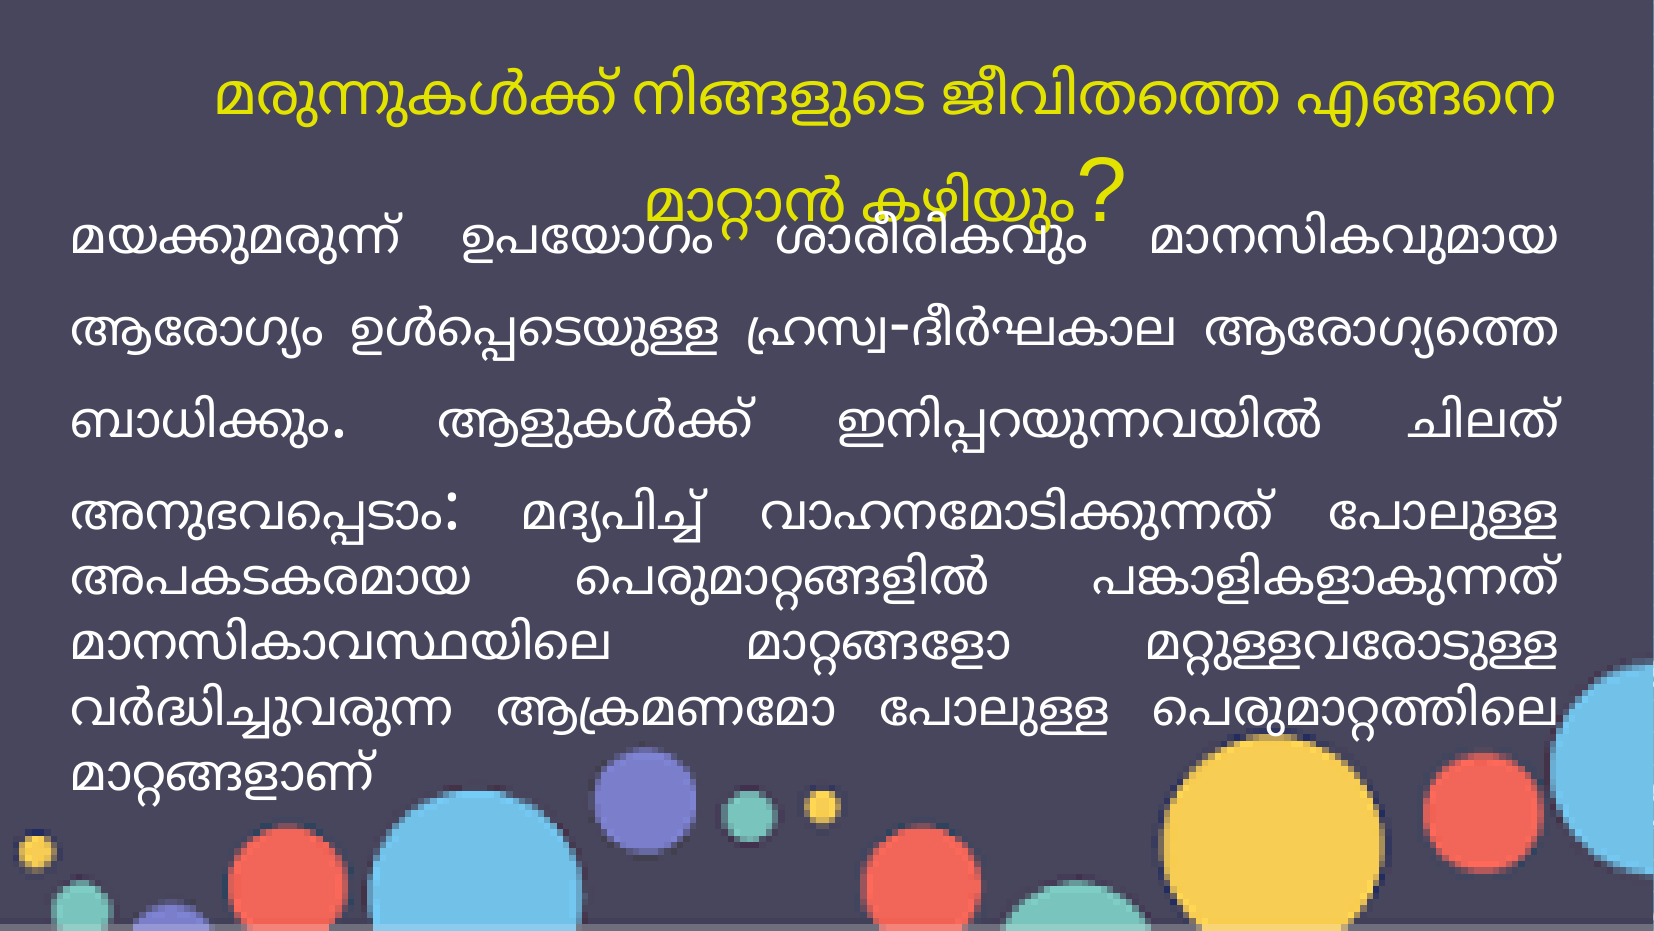

# മരുന്നുകൾക്ക് നിങ്ങളുടെ ജീവിതത്തെ എങ്ങനെ മാറ്റാൻ കഴിയും?
മയക്കുമരുന്ന് ഉപയോഗം ശാരീരികവും മാനസികവുമായ ആരോഗ്യം ഉൾപ്പെടെയുള്ള ഹ്രസ്വ-ദീർഘകാല ആരോഗ്യത്തെ ബാധിക്കും. ആളുകൾക്ക് ഇനിപ്പറയുന്നവയിൽ ചിലത് അനുഭവപ്പെടാം: മദ്യപിച്ച് വാഹനമോടിക്കുന്നത് പോലുള്ള അപകടകരമായ പെരുമാറ്റങ്ങളിൽ പങ്കാളികളാകുന്നത് മാനസികാവസ്ഥയിലെ മാറ്റങ്ങളോ മറ്റുള്ളവരോടുള്ള വർദ്ധിച്ചുവരുന്ന ആക്രമണമോ പോലുള്ള പെരുമാറ്റത്തിലെ മാറ്റങ്ങളാണ്